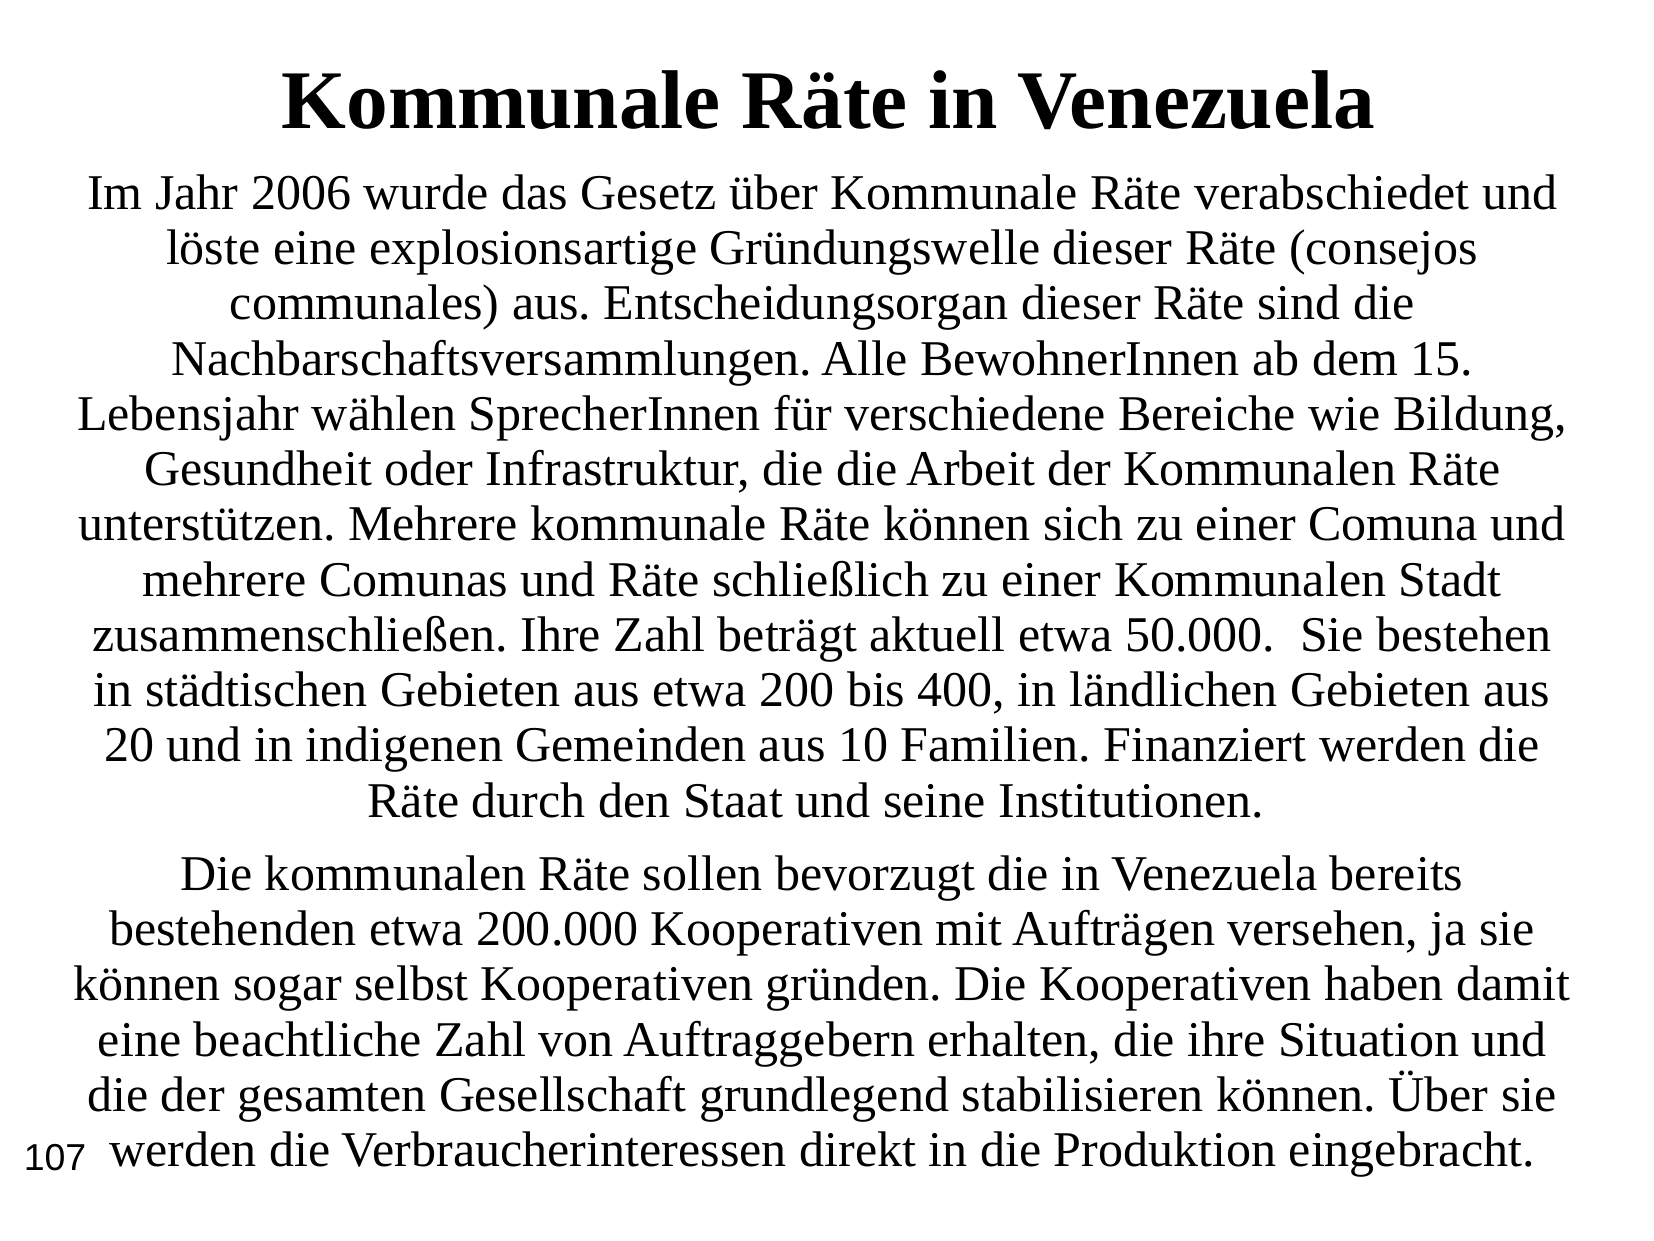

Kommunale Räte in Venezuela
Im Jahr 2006 wurde das Gesetz über Kommunale Räte verabschiedet und löste eine explosionsartige Gründungswelle dieser Räte (consejos communales) aus. Entscheidungsorgan dieser Räte sind die Nachbarschaftsversammlungen. Alle BewohnerInnen ab dem 15. Lebensjahr wählen SprecherInnen für verschiedene Bereiche wie Bildung, Gesundheit oder Infrastruktur, die die Arbeit der Kommunalen Räte unterstützen. Mehrere kommunale Räte können sich zu einer Comuna und mehrere Comunas und Räte schließlich zu einer Kommunalen Stadt zusammenschließen. Ihre Zahl beträgt aktuell etwa 50.000. Sie bestehen in städtischen Gebieten aus etwa 200 bis 400, in ländlichen Gebieten aus 20 und in indigenen Gemeinden aus 10 Familien. Finanziert werden die Räte durch den Staat und seine Institutionen.
Die kommunalen Räte sollen bevorzugt die in Venezuela bereits bestehenden etwa 200.000 Kooperativen mit Aufträgen versehen, ja sie können sogar selbst Kooperativen gründen. Die Kooperativen haben damit eine beachtliche Zahl von Auftraggebern erhalten, die ihre Situation und die der gesamten Gesellschaft grundlegend stabilisieren können. Über sie werden die Verbraucherinteressen direkt in die Produktion eingebracht.